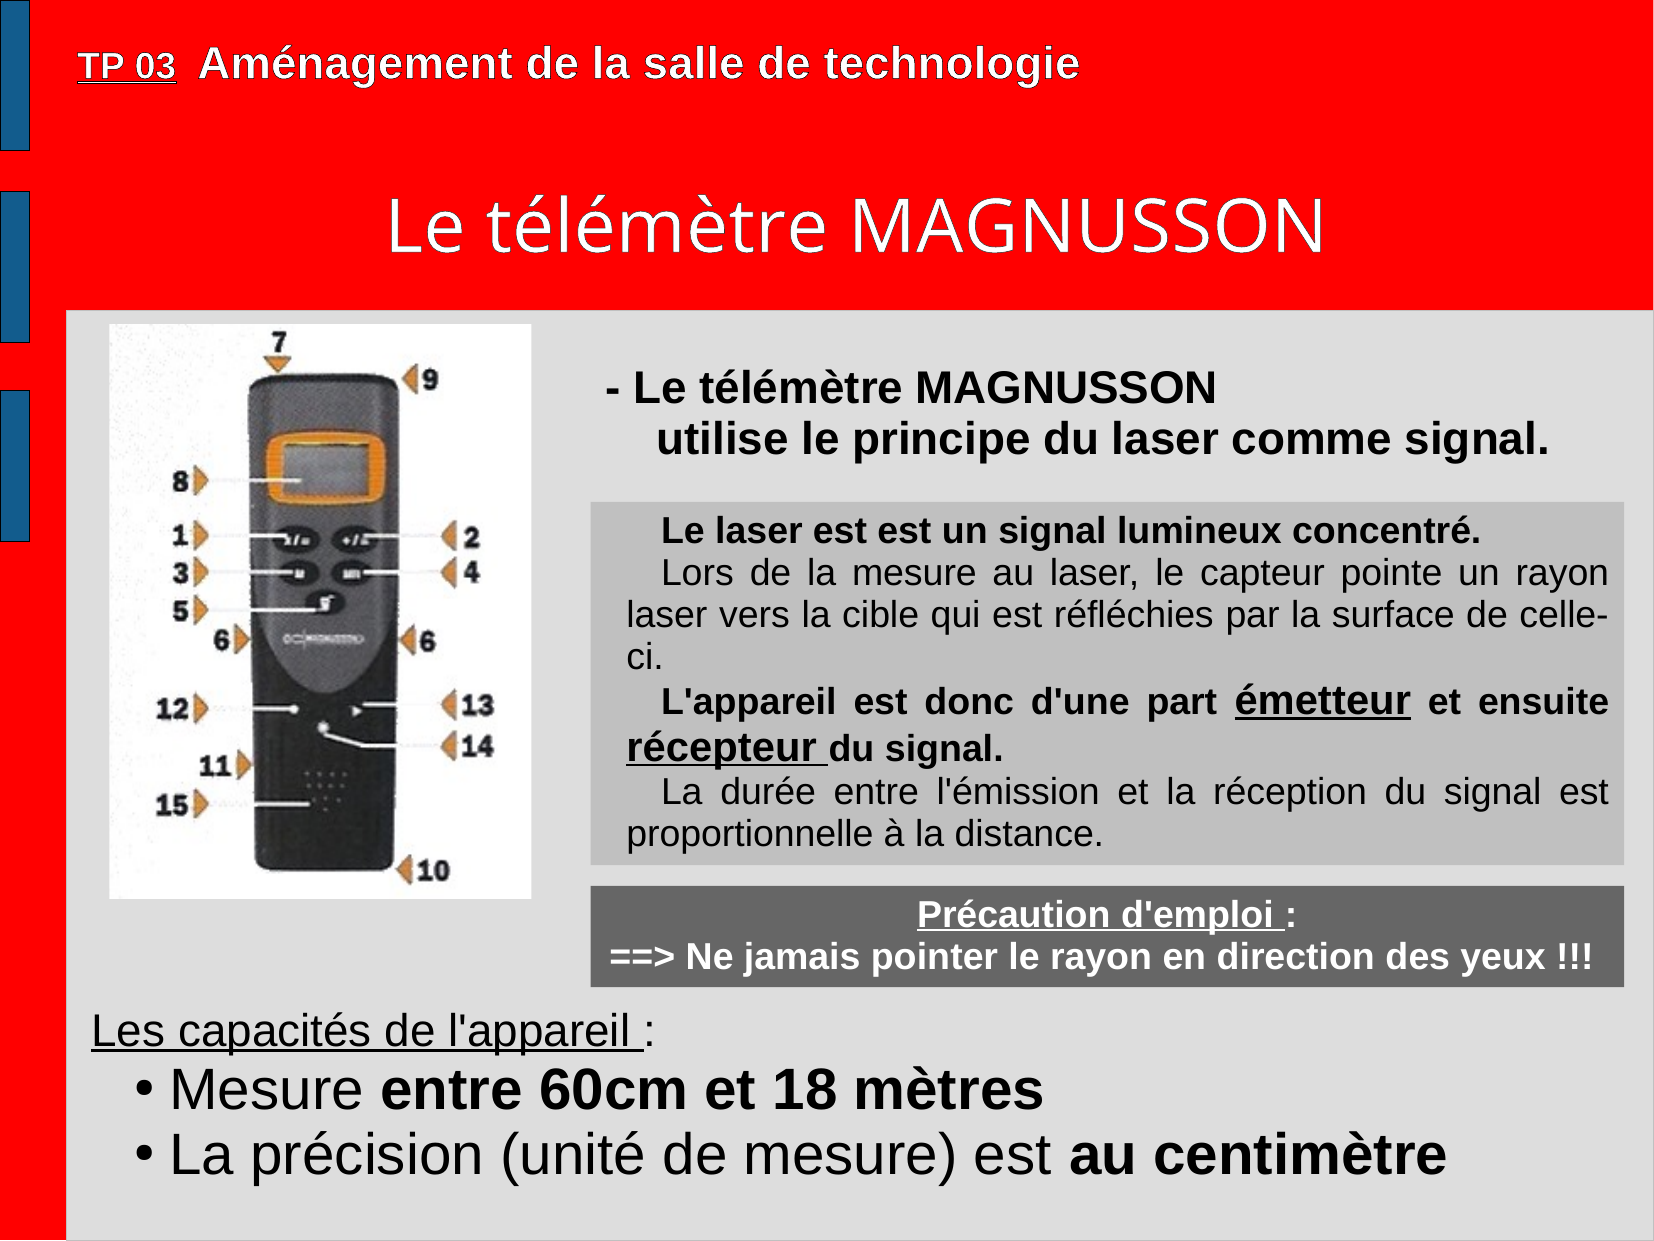

TP 03 Aménagement de la salle de technologie
# Le télémètre MAGNUSSON
- Le télémètre MAGNUSSON
 utilise le principe du laser comme signal.
Le laser est est un signal lumineux concentré.
Lors de la mesure au laser, le capteur pointe un rayon laser vers la cible qui est réfléchies par la surface de celle-ci.
L'appareil est donc d'une part émetteur et ensuite récepteur du signal.
La durée entre l'émission et la réception du signal est proportionnelle à la distance.
Précaution d'emploi :
==> Ne jamais pointer le rayon en direction des yeux !!!
Les capacités de l'appareil :
Mesure entre 60cm et 18 mètres
La précision (unité de mesure) est au centimètre